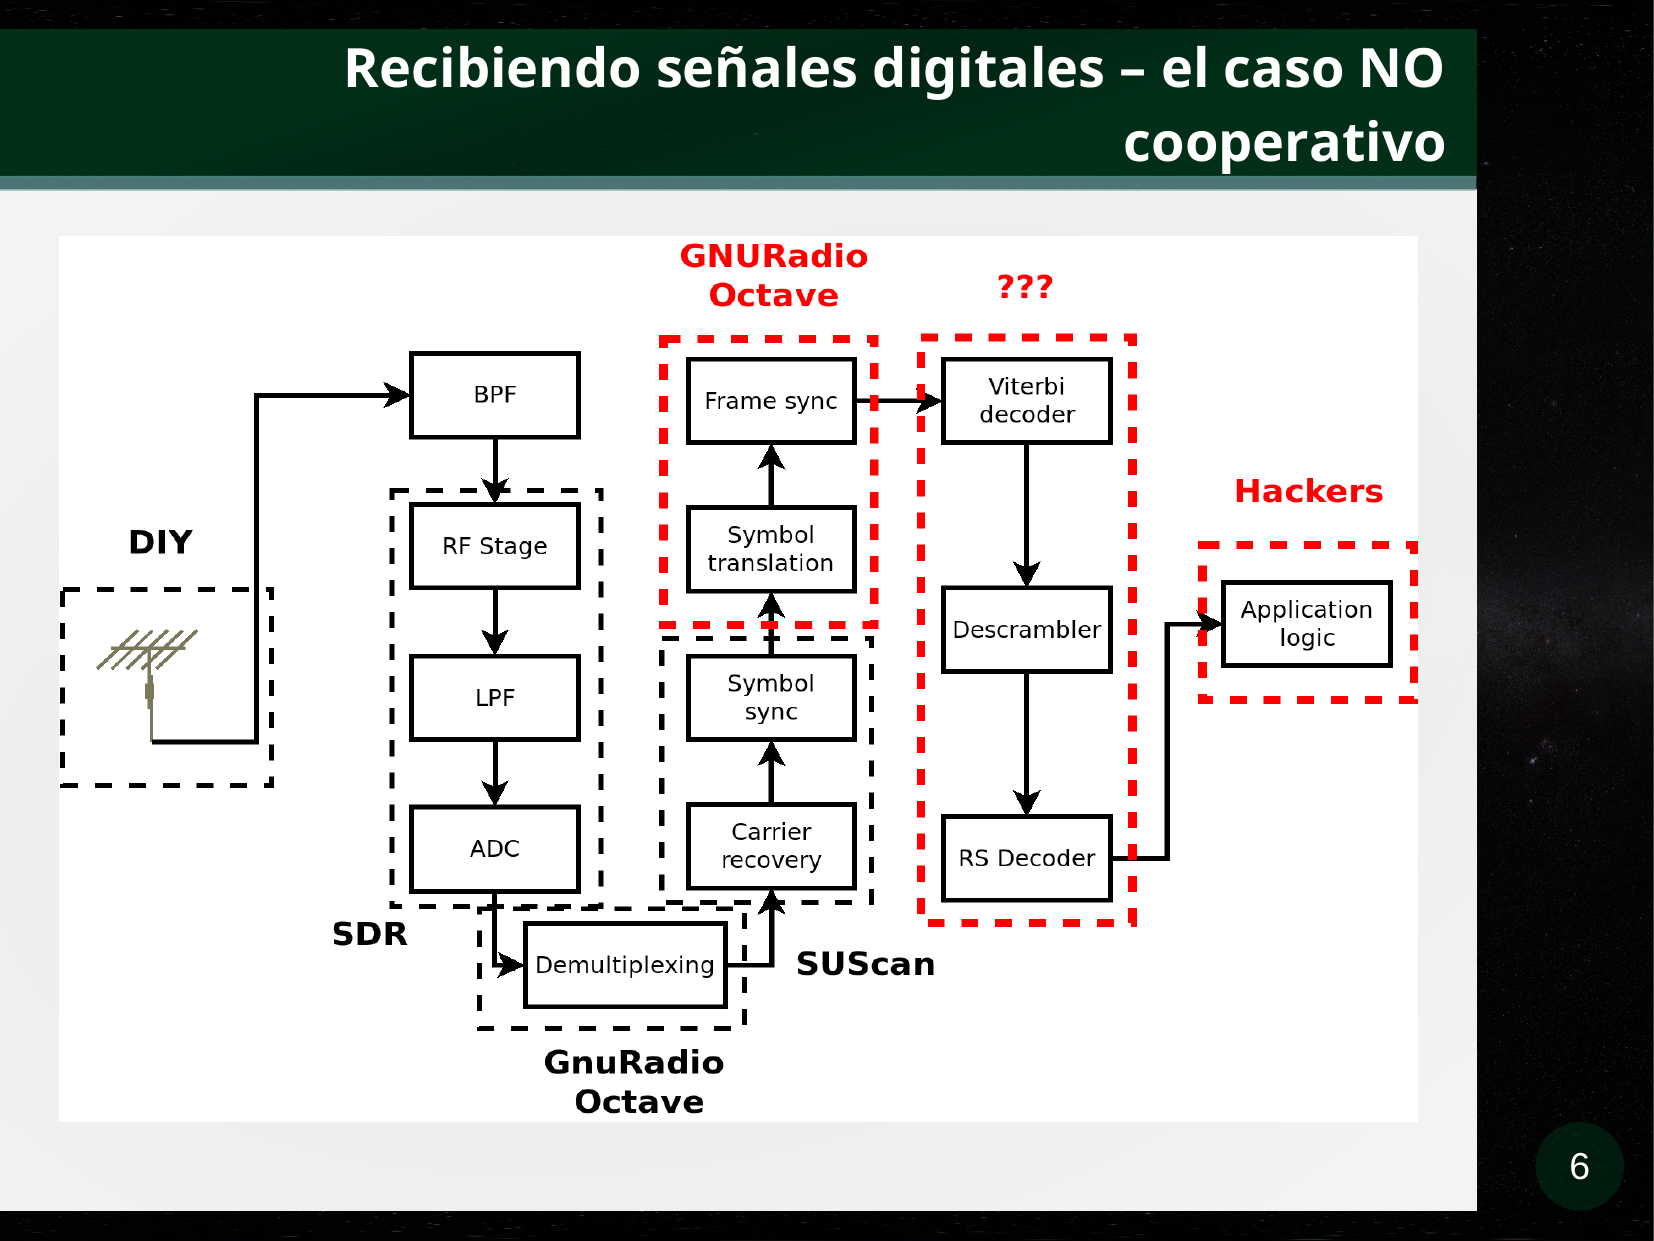

# Recibiendo señales digitales – el caso NO cooperativo